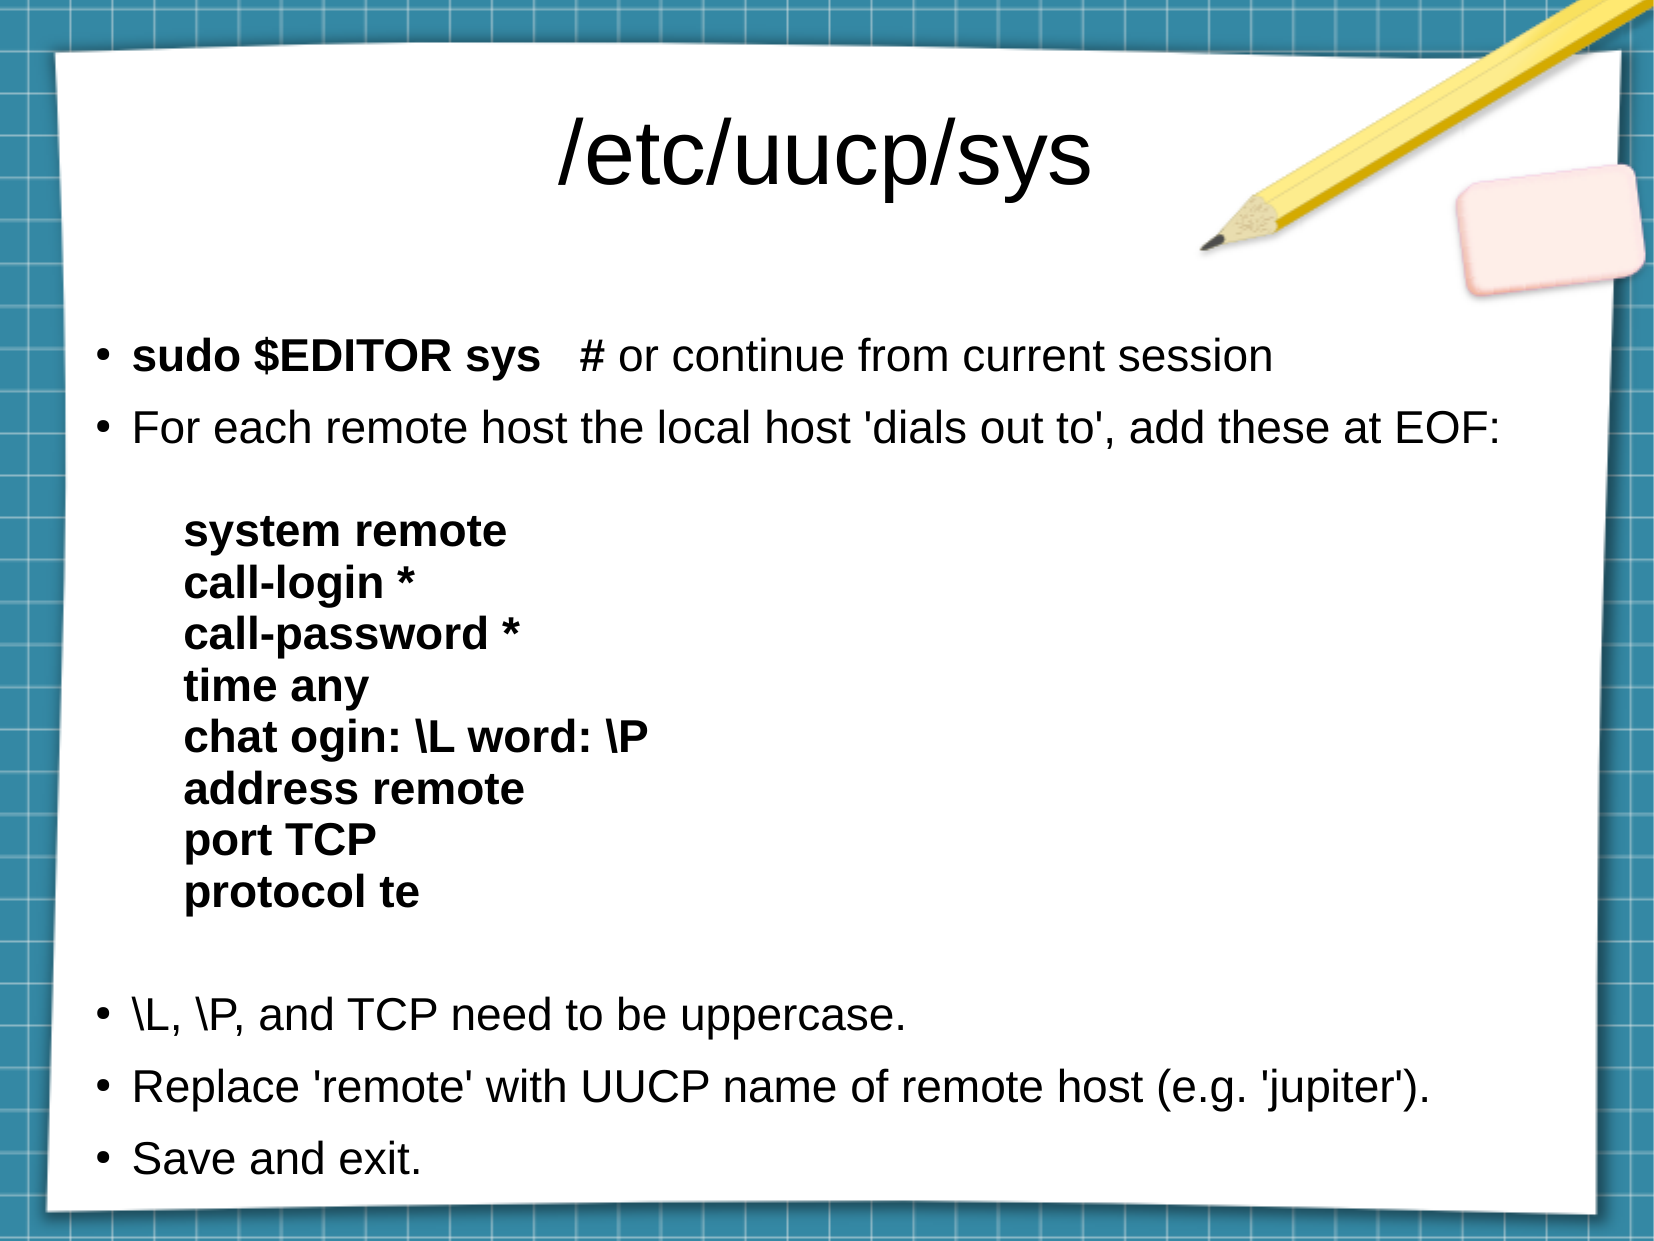

# /etc/uucp/sys
sudo $EDITOR sys # or continue from current session
For each remote host the local host 'dials out to', add these at EOF:
		system remote
	call-login *
	call-password *
	time any
	chat ogin: \L word: \P
	address remote
	port TCP
	protocol te
\L, \P, and TCP need to be uppercase.
Replace 'remote' with UUCP name of remote host (e.g. 'jupiter').
Save and exit.